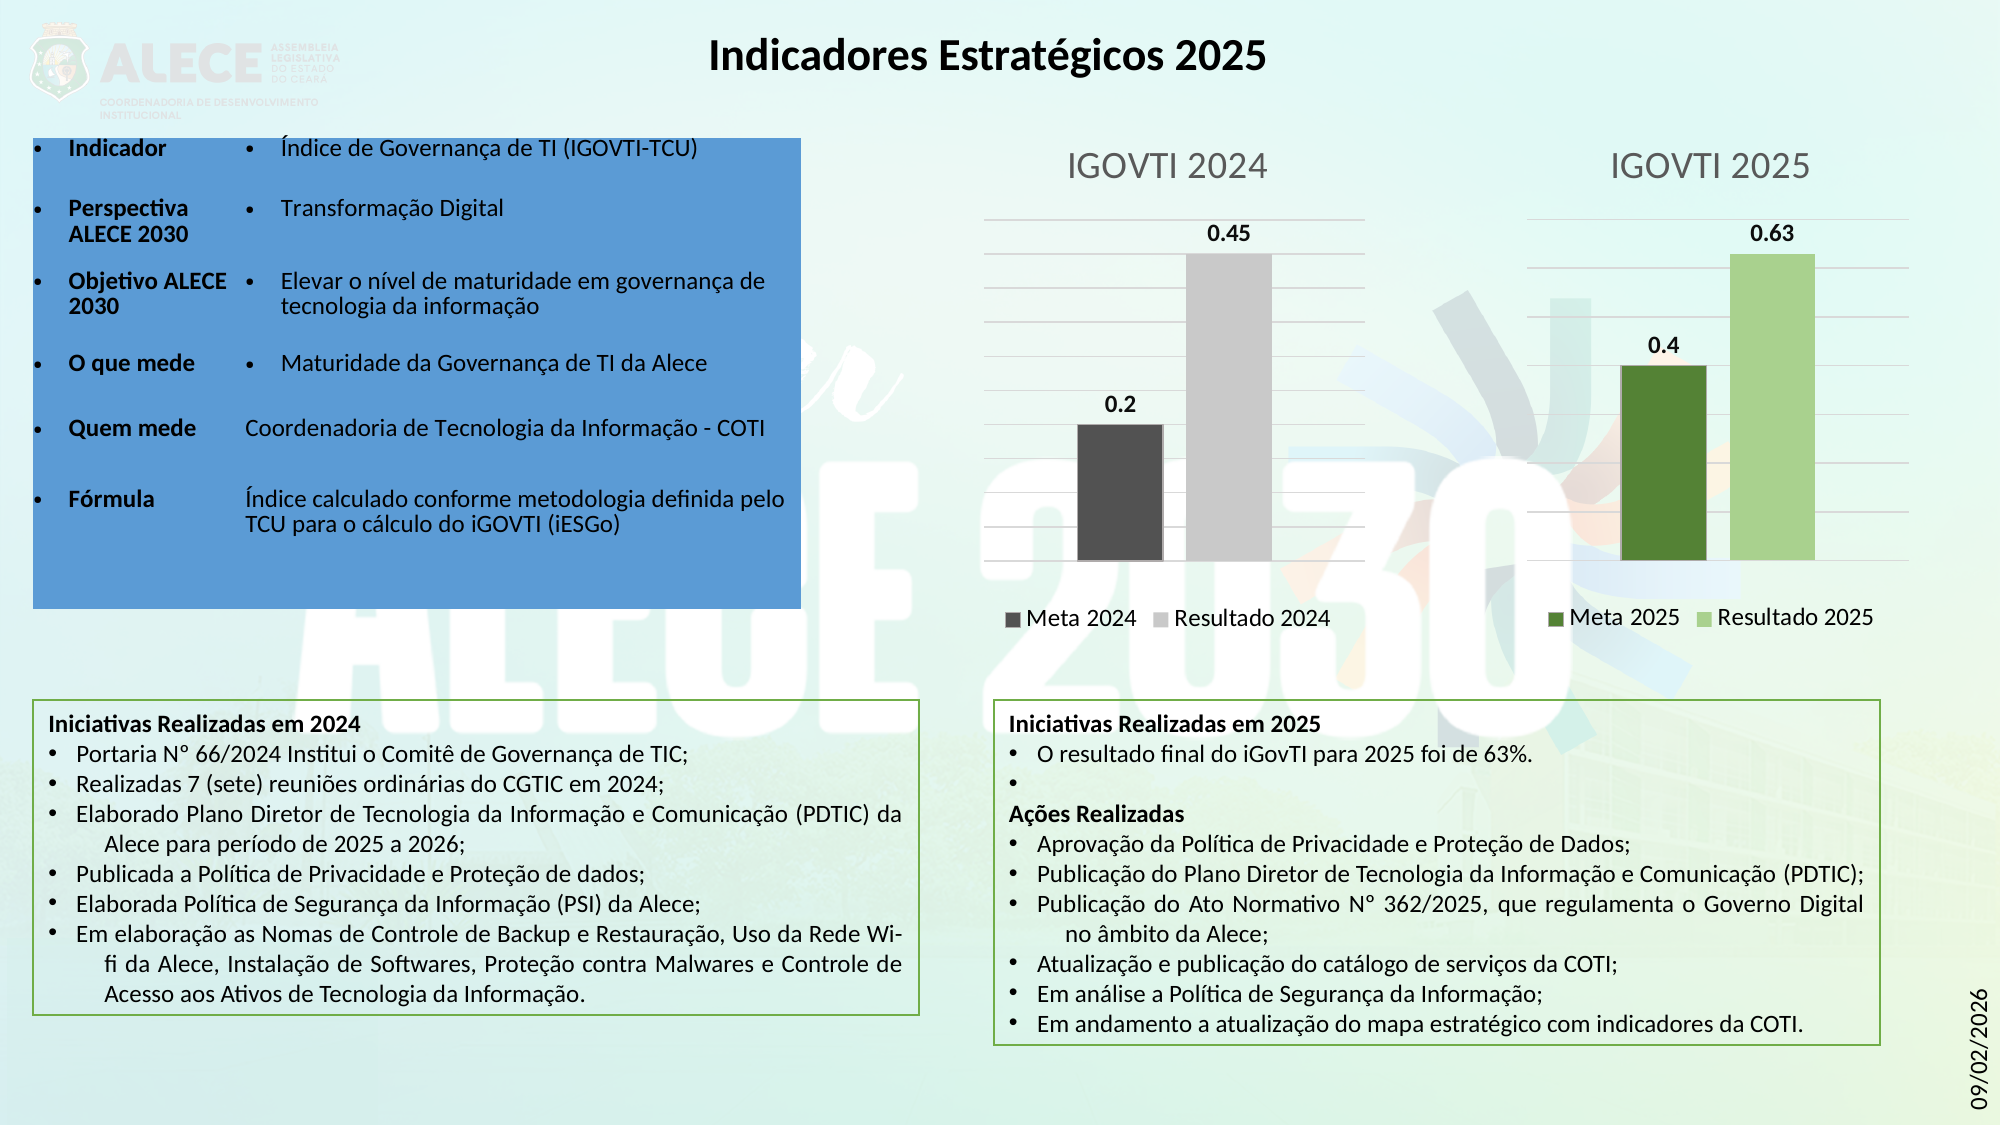

# Indicadores Estratégicos 2025
### Chart: IGOVTI 2025
| Category | Meta 2025 | Resultado 2025 |
|---|---|---|
| Governança de TI (IGOVTI) | 0.4 | 0.63 |
### Chart: IGOVTI 2024
| Category | Meta 2024 | Resultado 2024 |
|---|---|---|
| Governança de TI (IGOVTI) | 0.2 | 0.45 |
| Indicador | Índice de Governança de TI (IGOVTI-TCU) |
| --- | --- |
| Perspectiva ALECE 2030 | Transformação Digital |
| Objetivo ALECE 2030 | Elevar o nível de maturidade em governança de tecnologia da informação |
| O que mede | Maturidade da Governança de TI da Alece |
| Quem mede | Coordenadoria de Tecnologia da Informação - COTI |
| Fórmula | Índice calculado conforme metodologia definida pelo TCU para o cálculo do iGOVTI (iESGo) |
Iniciativas Realizadas em 2024
Portaria Nº 66/2024 Institui o Comitê de Governança de TIC;
Realizadas 7 (sete) reuniões ordinárias do CGTIC em 2024;
Elaborado Plano Diretor de Tecnologia da Informação e Comunicação (PDTIC) da Alece para período de 2025 a 2026;
Publicada a Política de Privacidade e Proteção de dados;
Elaborada Política de Segurança da Informação (PSI) da Alece;
Em elaboração as Nomas de Controle de Backup e Restauração, Uso da Rede Wi-fi da Alece, Instalação de Softwares, Proteção contra Malwares e Controle de Acesso aos Ativos de Tecnologia da Informação.
Iniciativas Realizadas em 2025
O resultado final do iGovTI para 2025 foi de 63%.
Ações Realizadas
Aprovação da Política de Privacidade e Proteção de Dados;
Publicação do Plano Diretor de Tecnologia da Informação e Comunicação (PDTIC);
Publicação do Ato Normativo Nº 362/2025, que regulamenta o Governo Digital no âmbito da Alece;
Atualização e publicação do catálogo de serviços da COTI;
Em análise a Política de Segurança da Informação;
Em andamento a atualização do mapa estratégico com indicadores da COTI.
09/02/2026